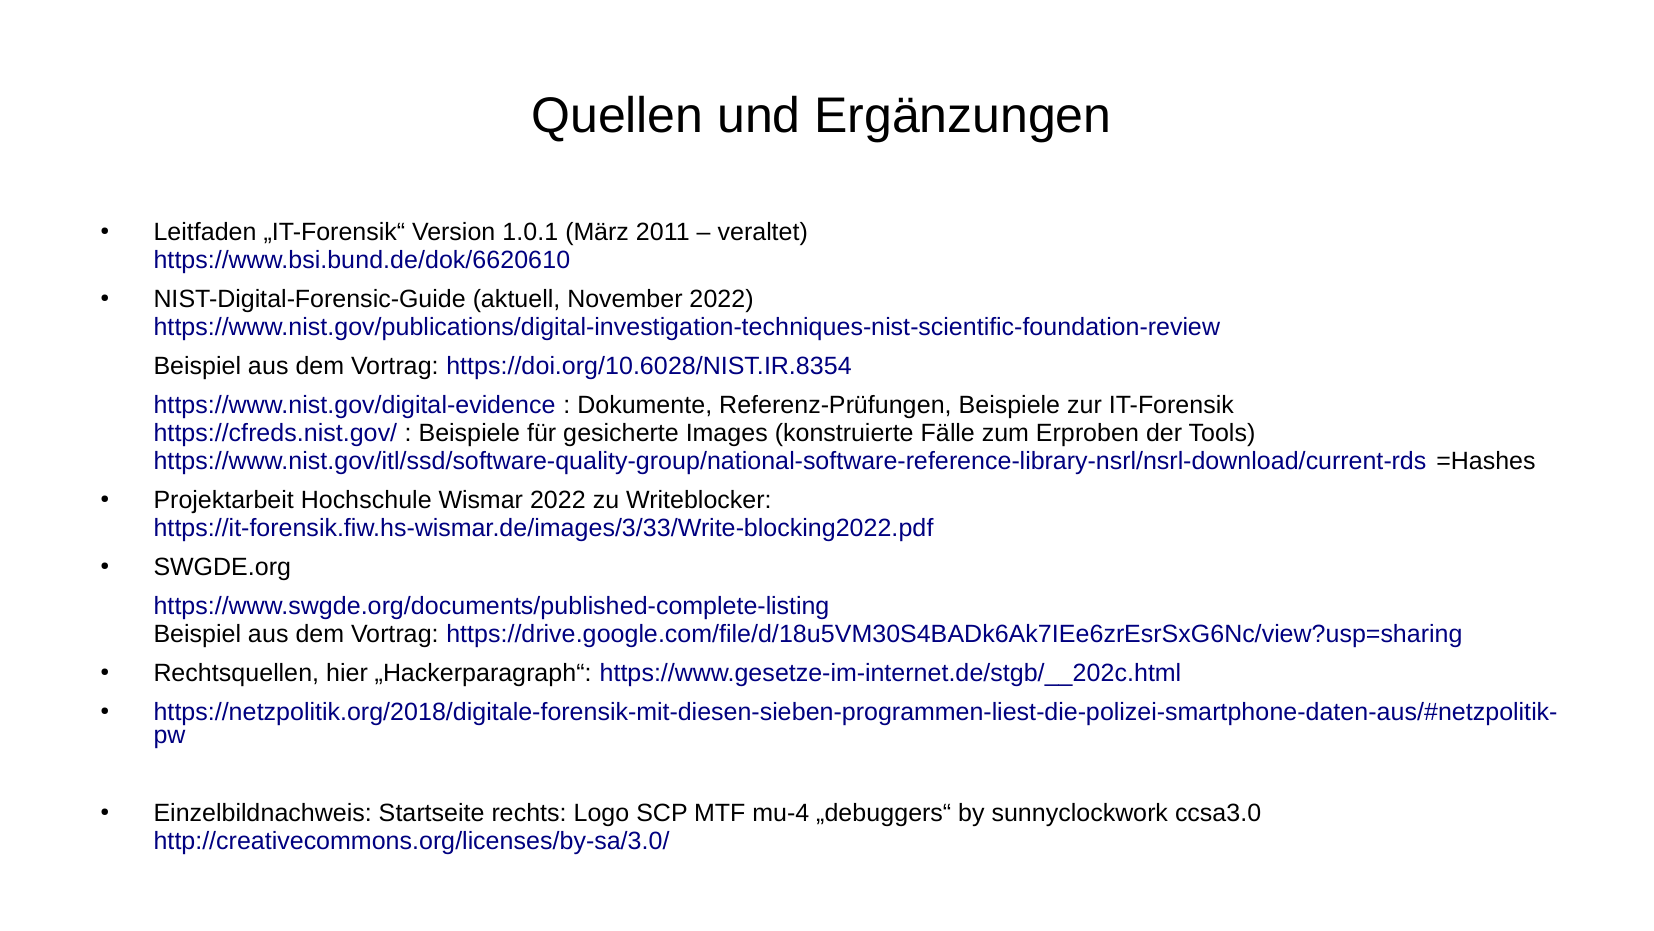

# Quellen und Ergänzungen
Leitfaden „IT-Forensik“ Version 1.0.1 (März 2011 – veraltet)
https://www.bsi.bund.de/dok/6620610
NIST-Digital-Forensic-Guide (aktuell, November 2022)
https://www.nist.gov/publications/digital-investigation-techniques-nist-scientific-foundation-review
Beispiel aus dem Vortrag: https://doi.org/10.6028/NIST.IR.8354
https://www.nist.gov/digital-evidence : Dokumente, Referenz-Prüfungen, Beispiele zur IT-Forensik
https://cfreds.nist.gov/ : Beispiele für gesicherte Images (konstruierte Fälle zum Erproben der Tools)
https://www.nist.gov/itl/ssd/software-quality-group/national-software-reference-library-nsrl/nsrl-download/current-rds =Hashes
Projektarbeit Hochschule Wismar 2022 zu Writeblocker:
https://it-forensik.fiw.hs-wismar.de/images/3/33/Write-blocking2022.pdf
SWGDE.org
https://www.swgde.org/documents/published-complete-listing
Beispiel aus dem Vortrag: https://drive.google.com/file/d/18u5VM30S4BADk6Ak7IEe6zrEsrSxG6Nc/view?usp=sharing
Rechtsquellen, hier „Hackerparagraph“: https://www.gesetze-im-internet.de/stgb/__202c.html
https://netzpolitik.org/2018/digitale-forensik-mit-diesen-sieben-programmen-liest-die-polizei-smartphone-daten-aus/#netzpolitik-pw
Einzelbildnachweis: Startseite rechts: Logo SCP MTF mu-4 „debuggers“ by sunnyclockwork ccsa3.0http://creativecommons.org/licenses/by-sa/3.0/